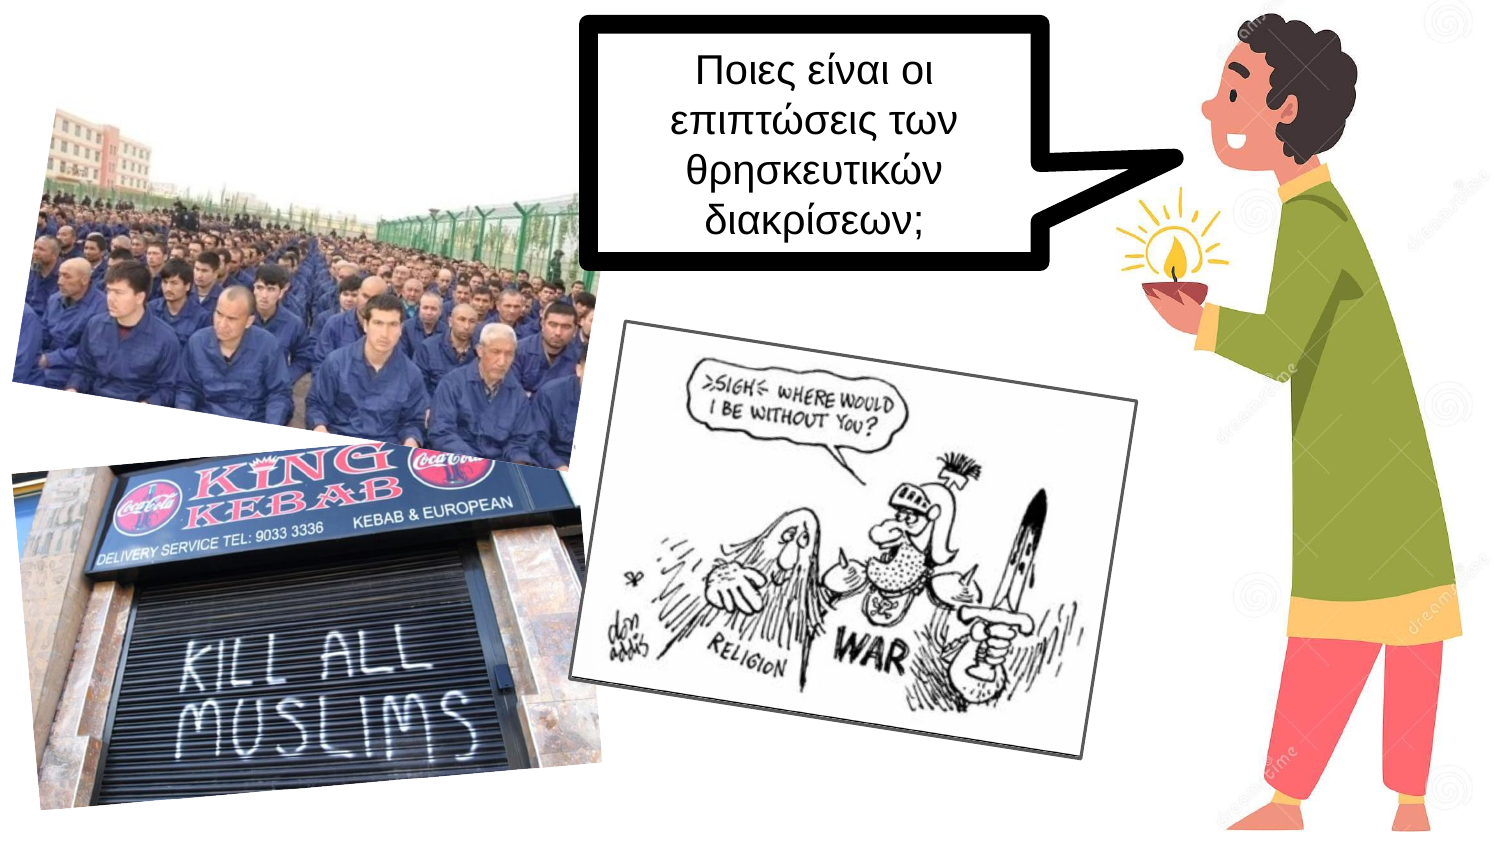

Ποιες είναι οι επιπτώσεις των θρησκευτικών διακρίσεων;